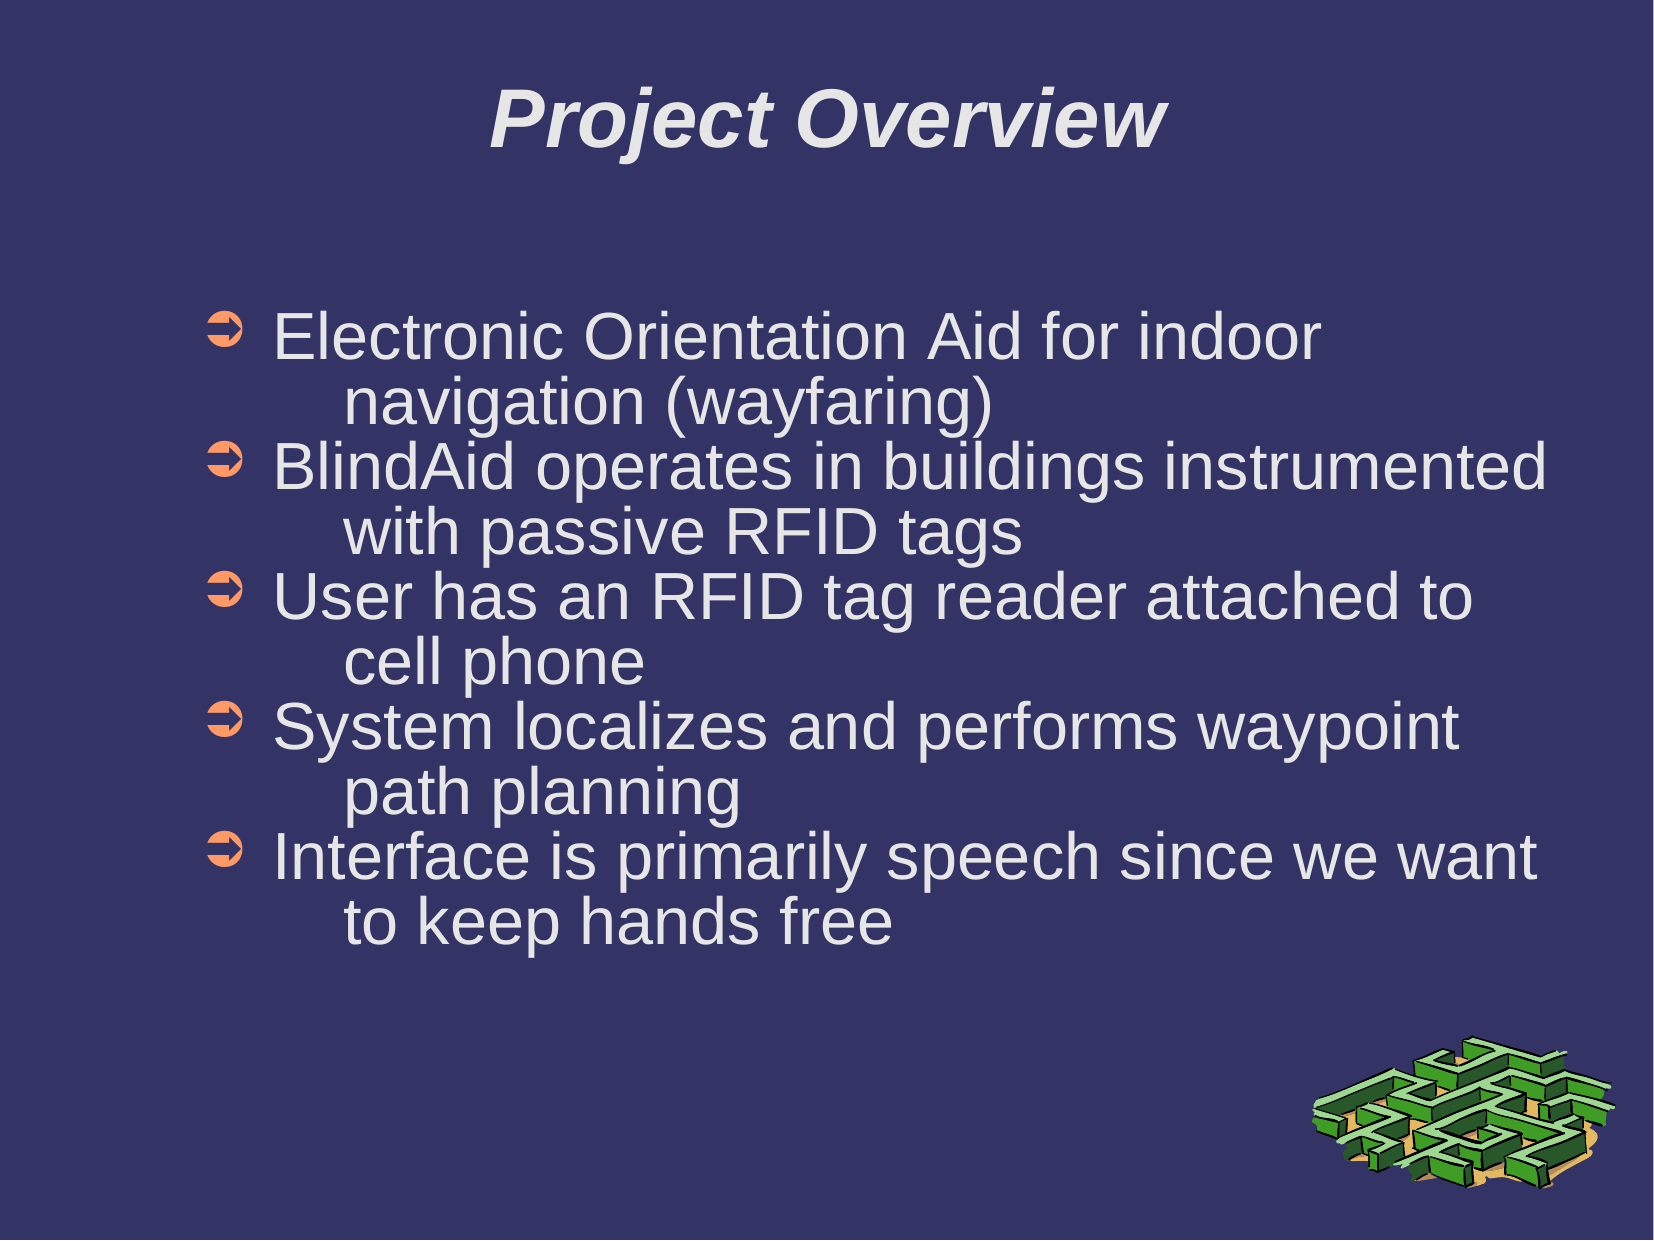

# Project Overview
Electronic Orientation Aid for indoor navigation (wayfaring)
BlindAid operates in buildings instrumented with passive RFID tags
User has an RFID tag reader attached to cell phone
System localizes and performs waypoint path planning
Interface is primarily speech since we want to keep hands free